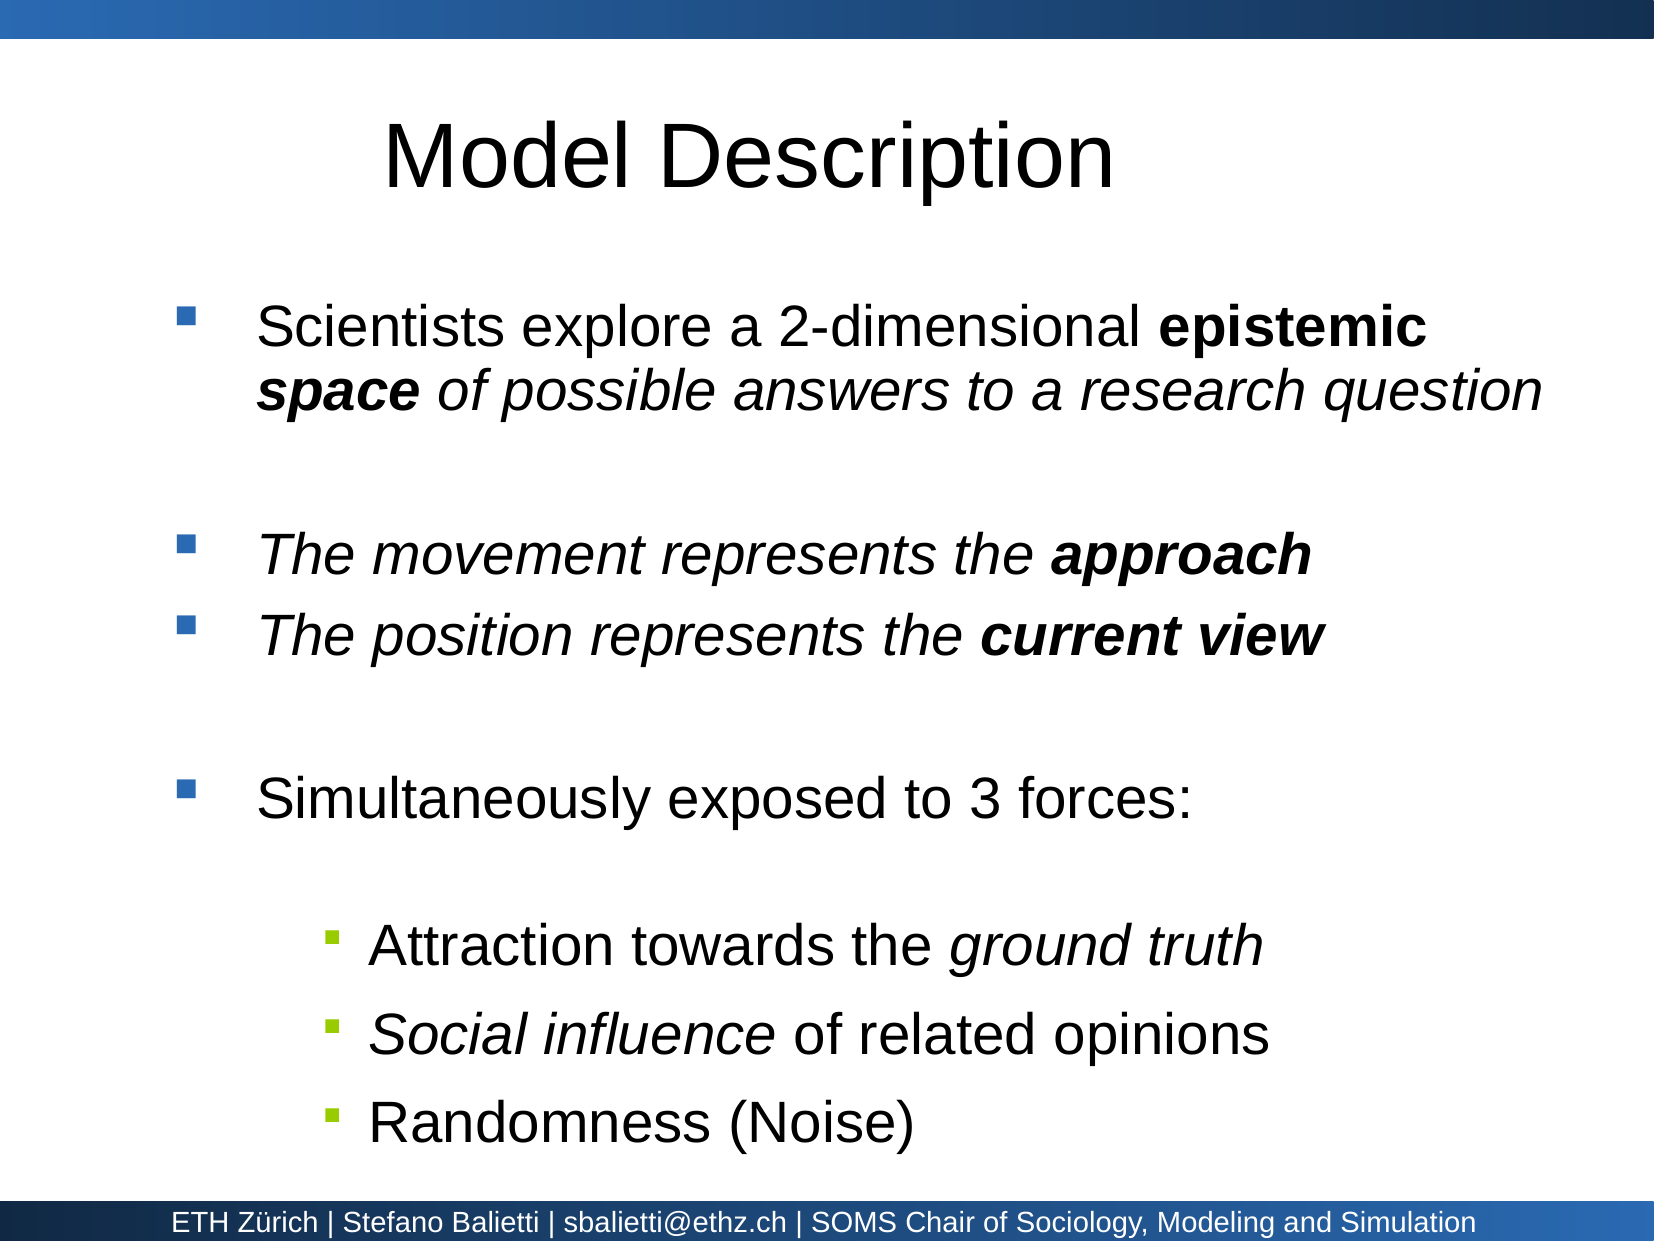

# Model Description
Scientists explore a 2-dimensional epistemic space of possible answers to a research question
The movement represents the approach
The position represents the current view
Simultaneously exposed to 3 forces:
Attraction towards the ground truth
Social influence of related opinions
Randomness (Noise)
 ETH Zürich | Stefano Balietti | sbalietti@ethz.ch | SOMS Chair of Sociology, Modeling and Simulation